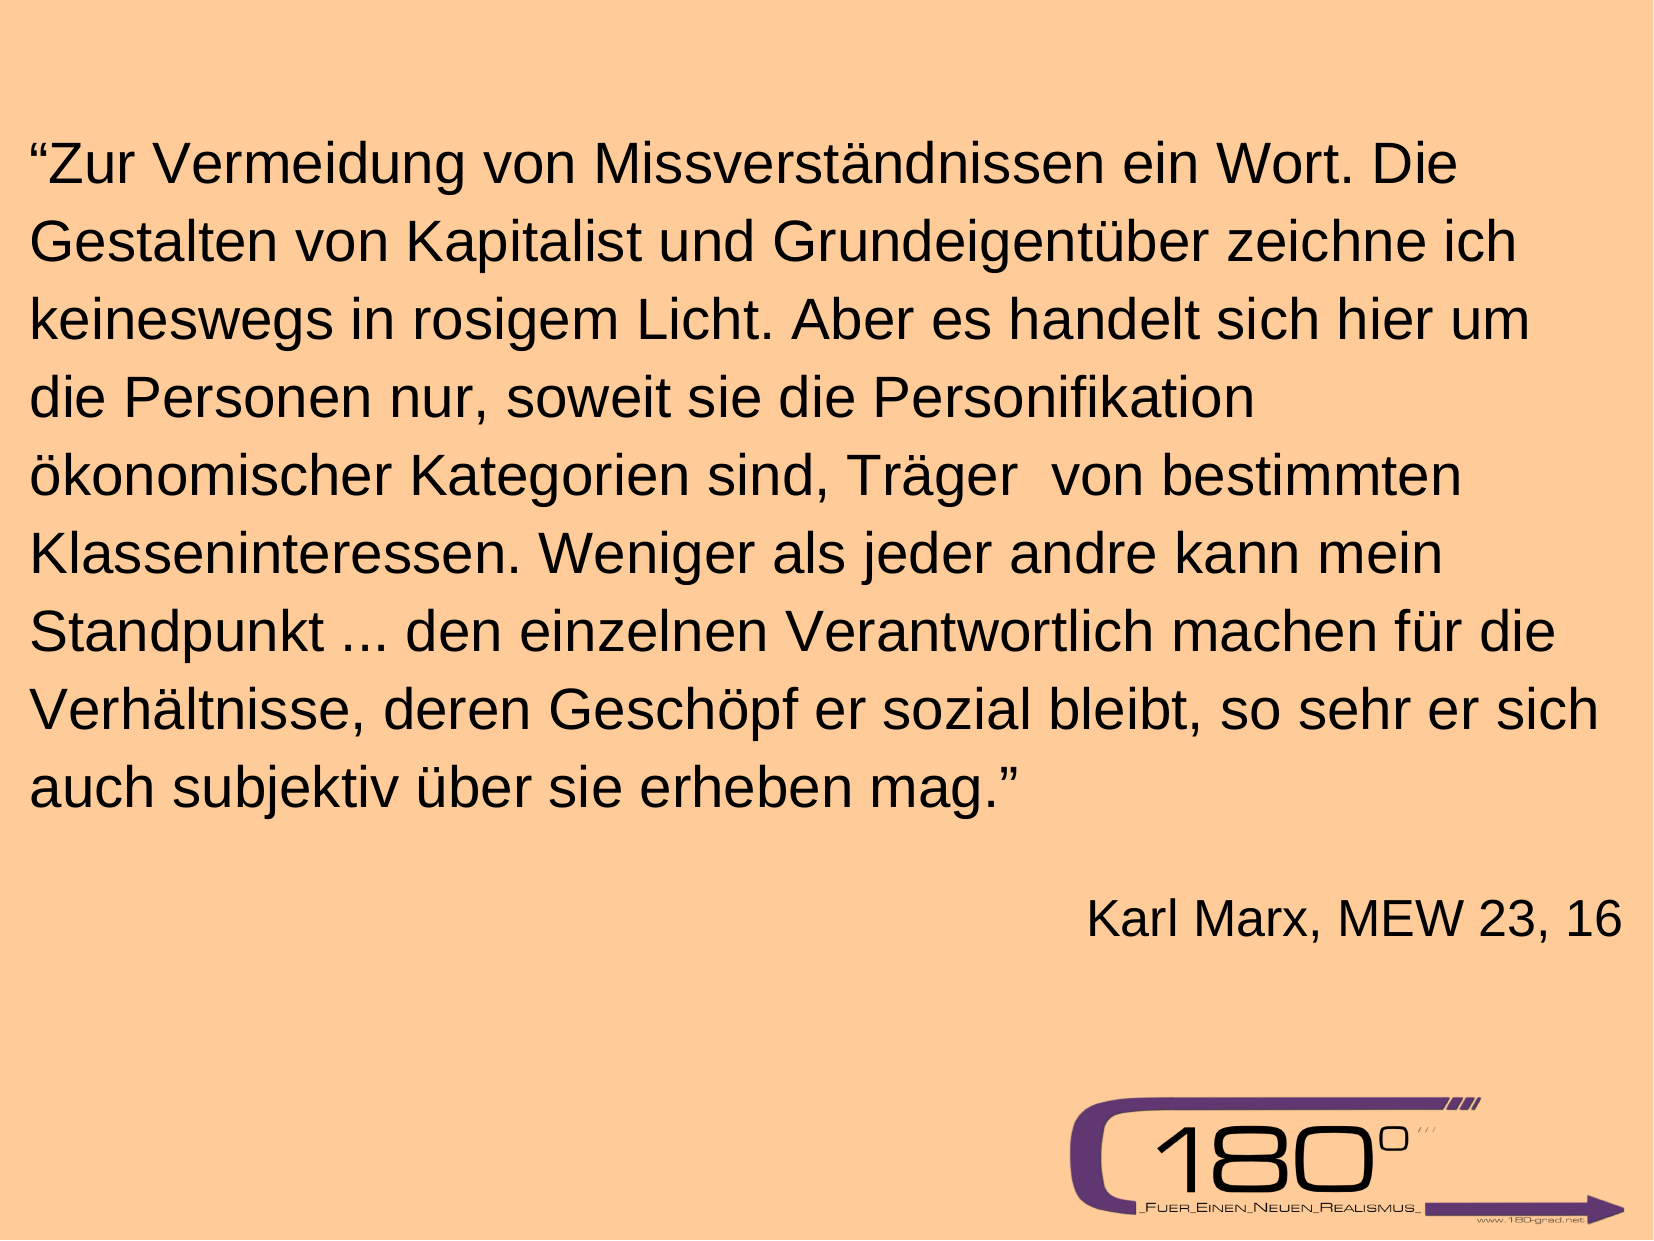

“Zur Vermeidung von Missverständnissen ein Wort. Die Gestalten von Kapitalist und Grundeigentüber zeichne ich keineswegs in rosigem Licht. Aber es handelt sich hier um die Personen nur, soweit sie die Personifikation ökonomischer Kategorien sind, Träger von bestimmten Klasseninteressen. Weniger als jeder andre kann mein Standpunkt ... den einzelnen Verantwortlich machen für die Verhältnisse, deren Geschöpf er sozial bleibt, so sehr er sich auch subjektiv über sie erheben mag.”
Karl Marx, MEW 23, 16